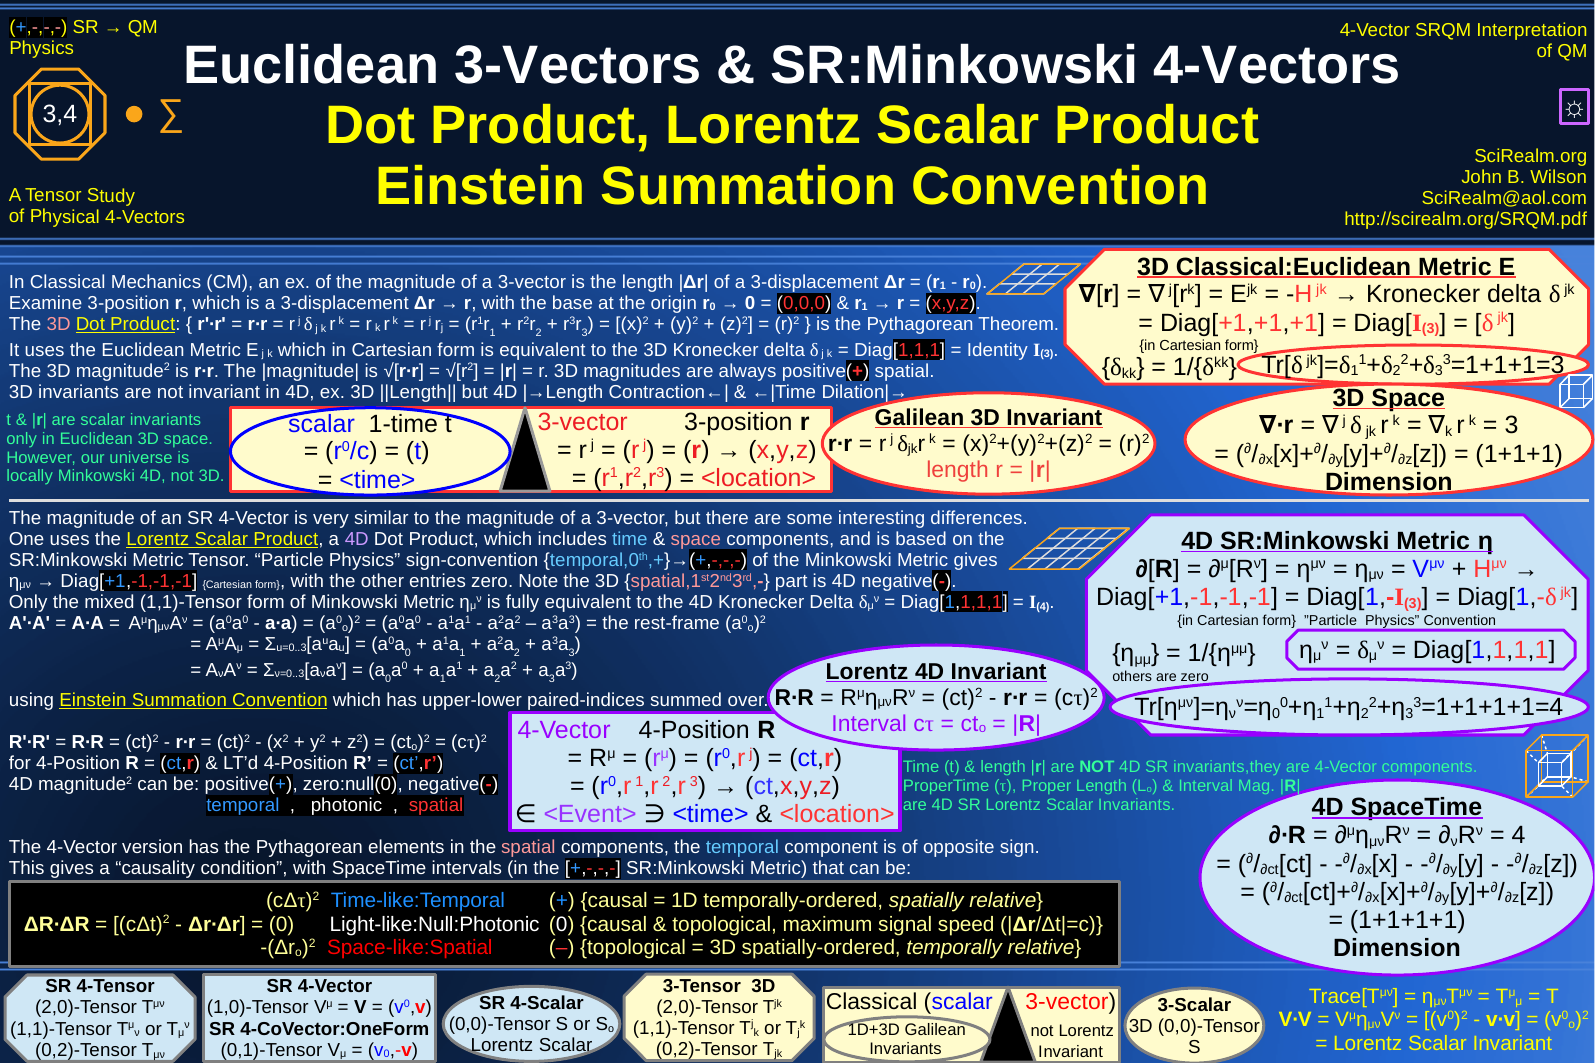

# Euclidean 3-Vectors & SR:Minkowski 4-Vectors Dot Product, Lorentz Scalar Product Einstein Summation Convention
(+,-,-,-) SR → QM
Physics
A Tensor Study
of Physical 4-Vectors
4-Vector SRQM Interpretation
of QM
SciRealm.org
John B. Wilson
SciRealm@aol.com
http://scirealm.org/SRQM.pdf
3,4
∑
☼
3D Classical:Euclidean Metric E
∇[r] = ∇ j[rk] = Ejk = -H jk → Kronecker delta δ jk
= Diag[+1,+1,+1] = Diag[I(3)] = [δ jk]
{in Cartesian form}
{δkk} = 1/{δkk}
Tr[δ jk]=δ11+δ22+δ33=1+1+1=3
In Classical Mechanics (CM), an ex. of the magnitude of a 3-vector is the length |Δr| of a 3-displacement Δr = (r1 - r0).
Examine 3-position r, which is a 3-displacement Δr → r, with the base at the origin r0 → 0 = (0,0,0) & r1 → r = (x,y,z).
The 3D Dot Product: { r'∙r' = r∙r = r j δ j k r k = r k r k = r j rj = (r1r1 + r2r2 + r3r3) = [(x)2 + (y)2 + (z)2] = (r)2 } is the Pythagorean Theorem.
It uses the Euclidean Metric E j k which in Cartesian form is equivalent to the 3D Kronecker delta δ j k = Diag[1,1,1] = Identity I(3).
The 3D magnitude2 is r∙r. The |magnitude| is √[r∙r] = √[r2] = |r| = r. 3D magnitudes are always positive(+) spatial.
3D invariants are not invariant in 4D, ex. 3D ||Length|| but 4D |→Length Contraction←| & ←|Time Dilation|→
The magnitude of an SR 4-Vector is very similar to the magnitude of a 3-vector, but there are some interesting differences.
One uses the Lorentz Scalar Product, a 4D Dot Product, which includes time & space components, and is based on the
SR:Minkowski Metric Tensor. “Particle Physics” sign-convention {temporal,0th,+}→(+,-,-,-) of the Minkowski Metric gives
ημν → Diag[+1,-1,-1,-1] {Cartesian form}, with the other entries zero. Note the 3D {spatial,1st2nd3rd,-} part is 4D negative(-).
Only the mixed (1,1)-Tensor form of Minkowski Metric ημν is fully equivalent to the 4D Kronecker Delta δμν = Diag[1,1,1,1] = I(4).
A'∙A' = A∙A = AμημνAν = (a0a0 - a∙a) = (a0o)2 = (a0a0 - a1a1 - a2a2 – a3a3) = the rest-frame (a0o)2
		 = AμAμ = Σu=0..3[auau] = (a0a0 + a1a1 + a2a2 + a3a3)
		 = AνAν = Σν=0..3[aνaν] = (a0a0 + a1a1 + a2a2 + a3a3)
using Einstein Summation Convention which has upper-lower paired-indices summed over.
R'∙R' = R∙R = (ct)2 - r∙r = (ct)2 - (x2 + y2 + z2) = (cto)2 = (cτ)2
for 4-Position R = (ct,r) & LT’d 4-Position R’ = (ct’,r’)
4D magnitude2 can be: positive(+), zero:null(0), negative(-)
		 temporal , photonic , spatial
The 4-Vector version has the Pythagorean elements in the spatial components, the temporal component is of opposite sign.
This gives a “causality condition”, with SpaceTime intervals (in the [+,-,-,-] SR:Minkowski Metric) that can be:
3D Space
∇∙r = ∇ j δ jk r k = ∇k r k = 3
= (∂/∂x[x]+∂/∂y[y]+∂/∂z[z]) = (1+1+1)
Dimension
Galilean 3D Invariant
r∙r = r j δjkr k = (x)2+(y)2+(z)2 = (r)2
length r = |r|
t & |r| are scalar invariants only in Euclidean 3D space.
However, our universe is locally Minkowski 4D, not 3D.
scalar 1-time t
= (r0/c) = (t)
= <time>
3-vector 3-position r
= r j = (r j) = (r) → (x,y,z)
= (r1,r2,r3) = <location>
4D SR:Minkowski Metric η
∂[R] = ∂μ[Rν] = ημν = ημν = Vμν + Hμν →
Diag[+1,-1,-1,-1] = Diag[1,-I(3)] = Diag[1,-δ jk]
{in Cartesian form} ”Particle Physics” Convention
{ημμ} = 1/{ημμ}
others are zero
ημν = δμν = Diag[1,1,1,1]
Tr[ημν]=ηνν=η00+η11+η22+η33=1+1+1+1=4
Lorentz 4D Invariant
R∙R = RμημνRν = (ct)2 - r∙r = (cτ)2
Interval cτ = cto = |R|
4-Vector 4-Position R
= Rμ = (rμ) = (r0,r j) = (ct,r)
= (r0,r 1,r 2,r 3) → (ct,x,y,z)
∈ <Event> ∋ <time> & <location>
Time (t) & length |r| are NOT 4D SR invariants,they are 4-Vector components. ProperTime (τ), Proper Length (Lo) & Interval Mag. |R|
are 4D SR Lorentz Scalar Invariants.
4D SpaceTime
∂∙R = ∂μημνRν = ∂νRν = 4
= (∂/∂ct[ct] - -∂/∂x[x] - -∂/∂y[y] - -∂/∂z[z])
= (∂/∂ct[ct]+∂/∂x[x]+∂/∂y[y]+∂/∂z[z])
= (1+1+1+1)
Dimension
			 (cΔτ)2 Time-like:Temporal	(+) {causal = 1D temporally-ordered, spatially relative}
ΔR∙ΔR = [(cΔt)2 - Δr∙Δr] = (0)	 Light-like:Null:Photonic	(0) {causal & topological, maximum signal speed (|Δr/Δt|=c)}
			 -(Δro)2 Space-like:Spatial	(‒) {topological = 3D spatially-ordered, temporally relative}
3-Tensor 3D
(2,0)-Tensor Tjk
(1,1)-Tensor Tjk or Tjk
(0,2)-Tensor Tjk
SR 4-Tensor
(2,0)-Tensor Tμν
(1,1)-Tensor Tμν or Tμν
(0,2)-Tensor Tμν
SR 4-Vector
(1,0)-Tensor Vμ = V = (v0,v)
SR 4-CoVector:OneForm
(0,1)-Tensor Vμ = (v0,-v)
Trace[Tμν] = ημνTμν = Tμμ = T
V∙V = VμημνVν = [(v0)2 - v∙v] = (v0o)2
= Lorentz Scalar Invariant
SR 4-Scalar
(0,0)-Tensor S or So
Lorentz Scalar
Classical (scalar ; 3-vector)
 not Lorentz
 Invariant
1D+3D Galilean
Invariants
3-Scalar
3D (0,0)-Tensor
S